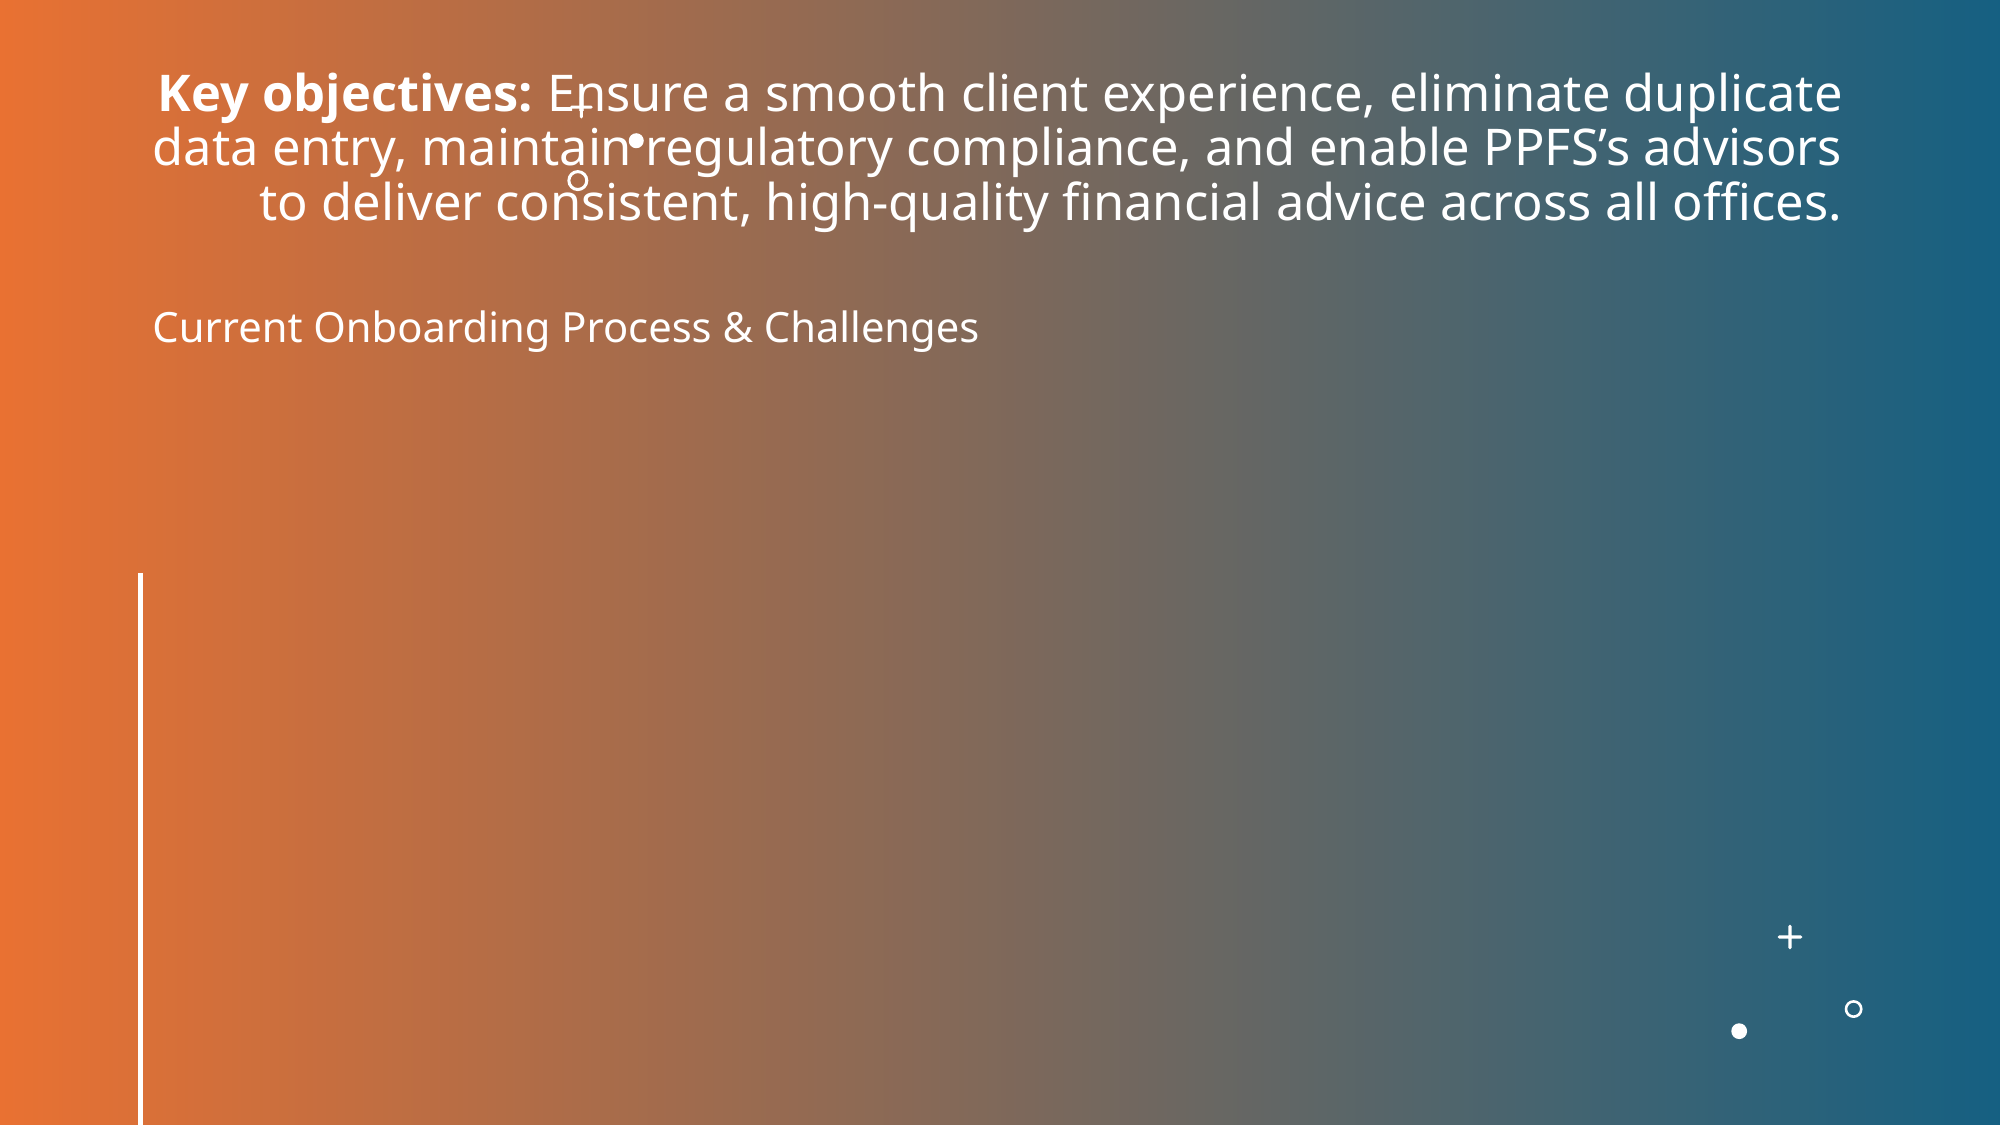

# Key objectives: Ensure a smooth client experience, eliminate duplicate data entry, maintain regulatory compliance, and enable PPFS’s advisors to deliver consistent, high-quality financial advice across all offices.
Current Onboarding Process & Challenges